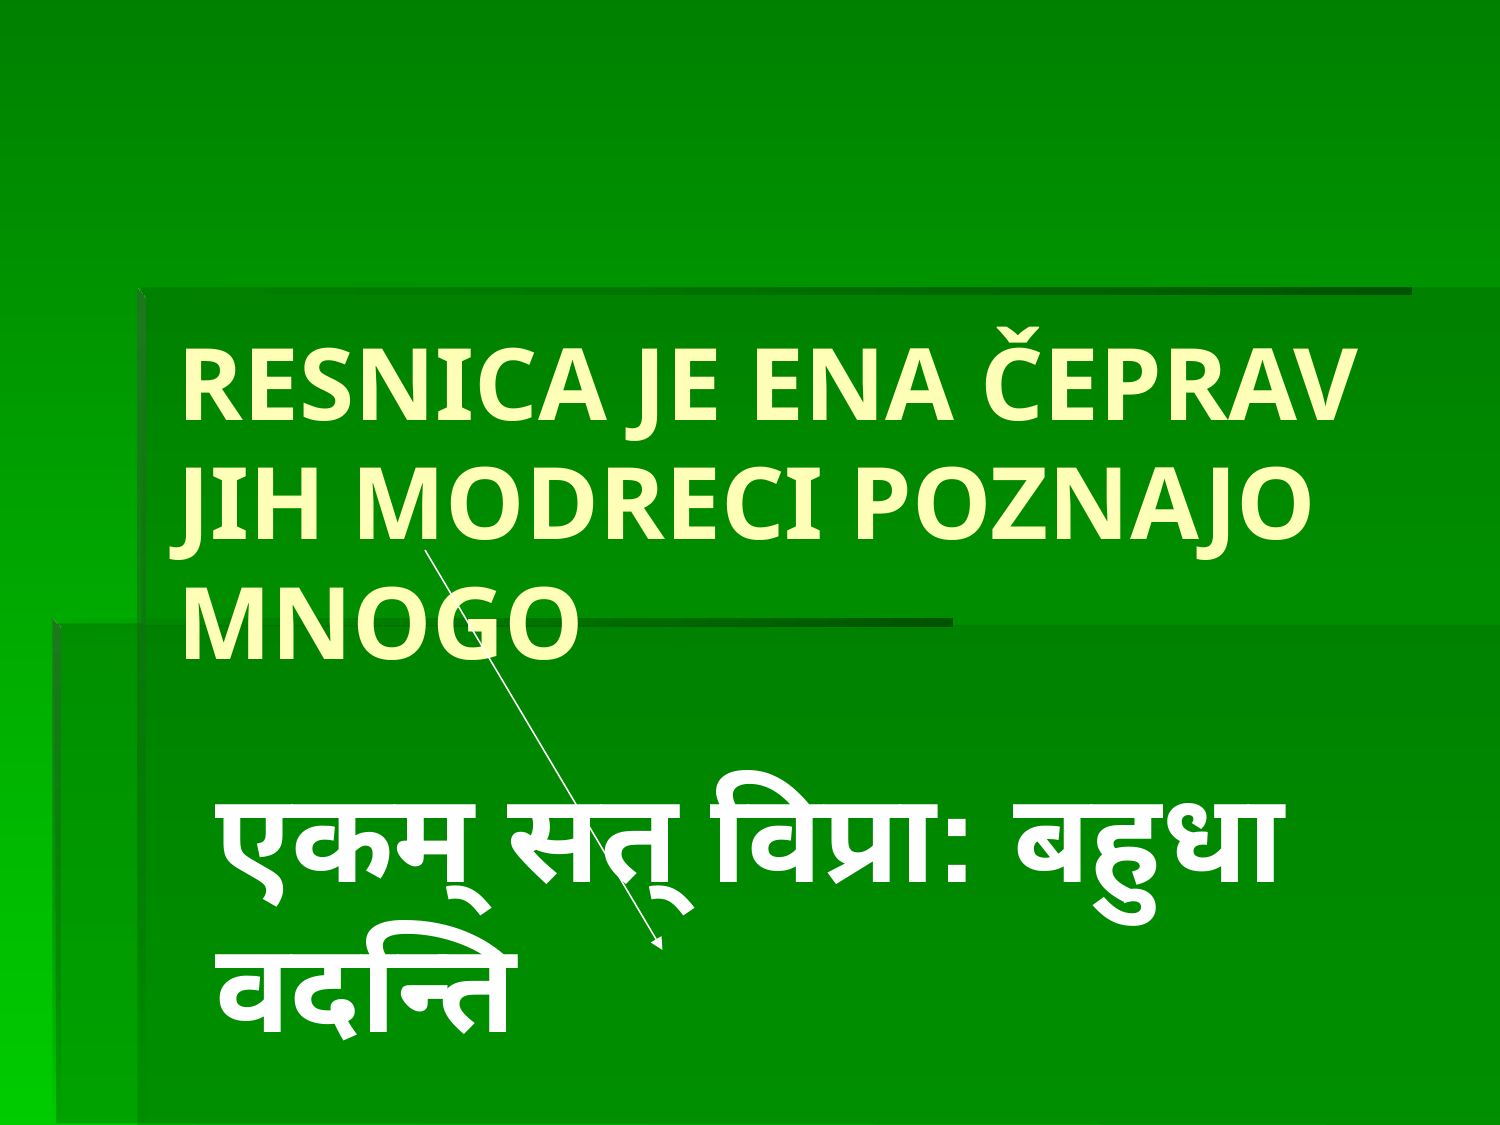

# RESNICA JE ENA ČEPRAV JIH MODRECI POZNAJO MNOGO
एकम् सत् विप्रा: बहुधा वदन्ति